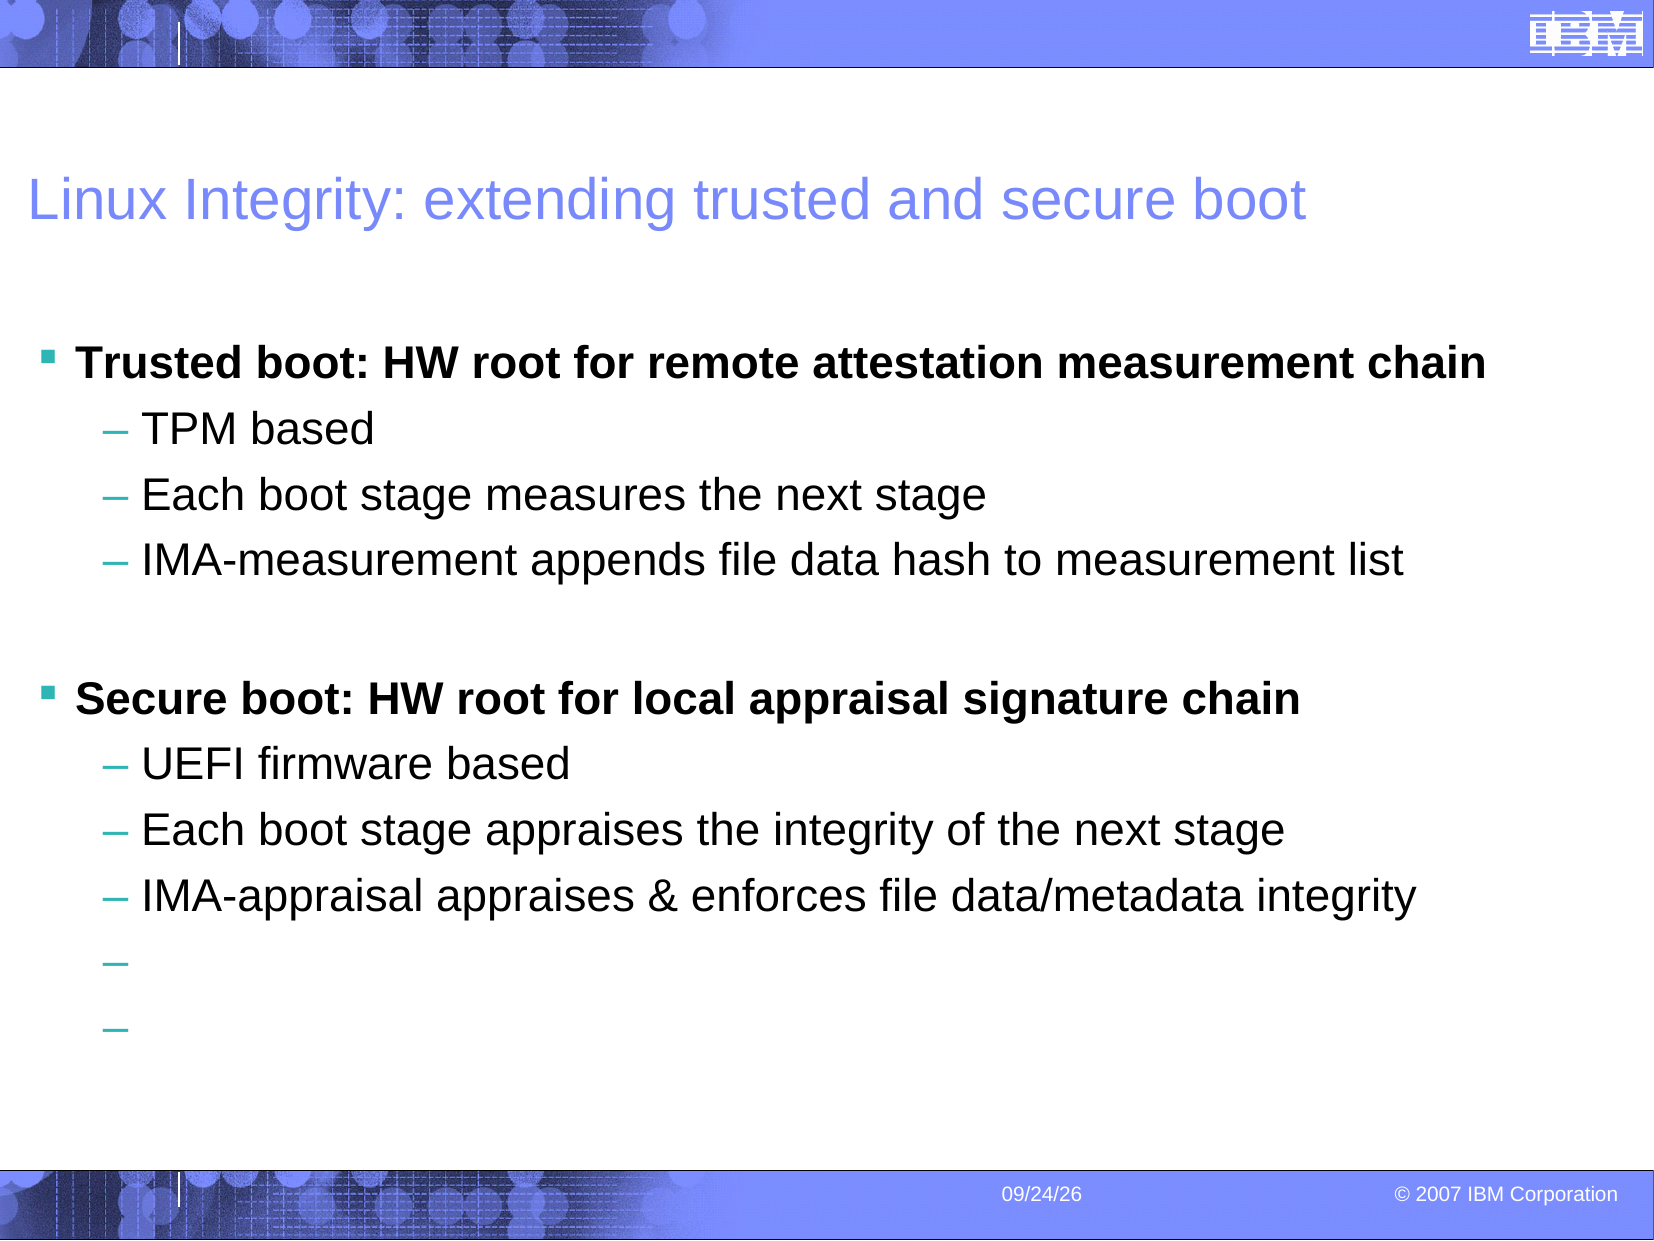

# Linux Integrity: extending trusted and secure boot
Trusted boot: HW root for remote attestation measurement chain
TPM based
Each boot stage measures the next stage
IMA-measurement appends file data hash to measurement list
Secure boot: HW root for local appraisal signature chain
UEFI firmware based
Each boot stage appraises the integrity of the next stage
IMA-appraisal appraises & enforces file data/metadata integrity